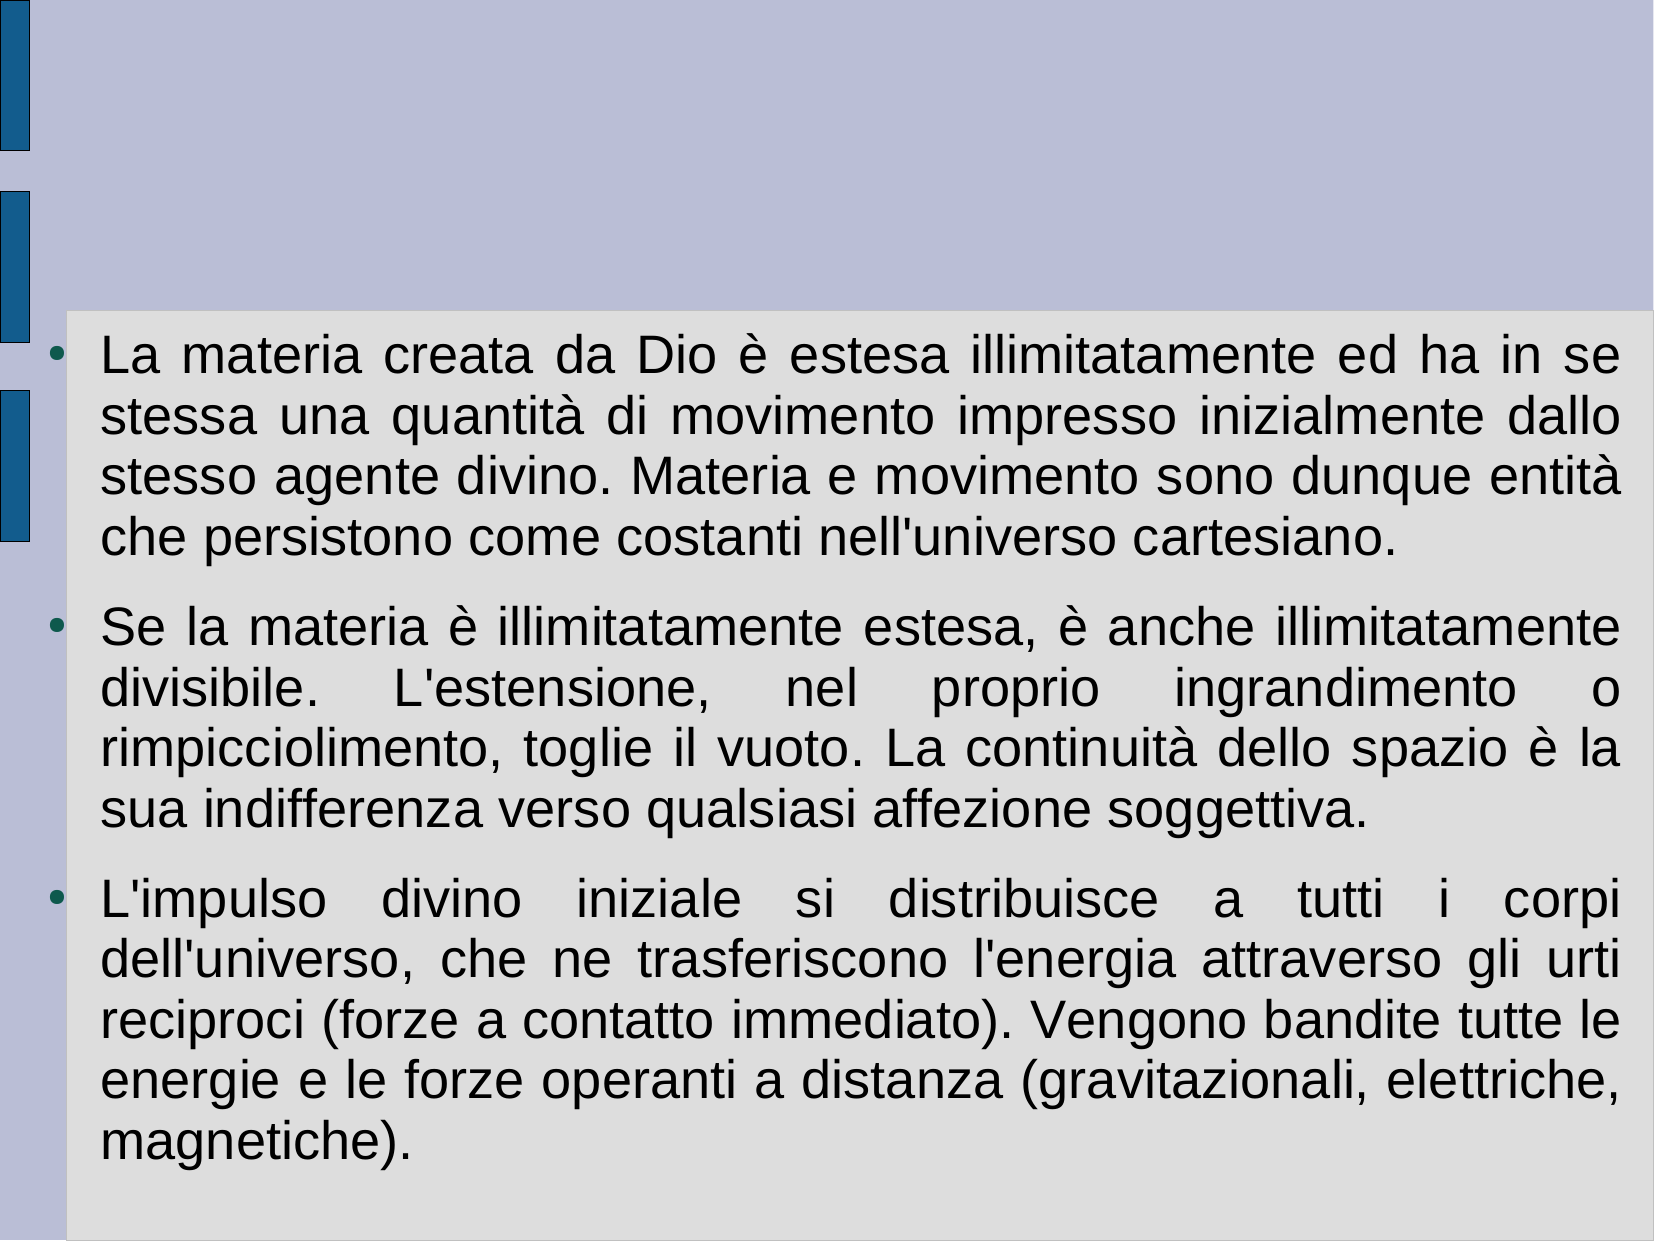

#
La materia creata da Dio è estesa illimitatamente ed ha in se stessa una quantità di movimento impresso inizialmente dallo stesso agente divino. Materia e movimento sono dunque entità che persistono come costanti nell'universo cartesiano.
Se la materia è illimitatamente estesa, è anche illimitatamente divisibile. L'estensione, nel proprio ingrandimento o rimpicciolimento, toglie il vuoto. La continuità dello spazio è la sua indifferenza verso qualsiasi affezione soggettiva.
L'impulso divino iniziale si distribuisce a tutti i corpi dell'universo, che ne trasferiscono l'energia attraverso gli urti reciproci (forze a contatto immediato). Vengono bandite tutte le energie e le forze operanti a distanza (gravitazionali, elettriche, magnetiche).